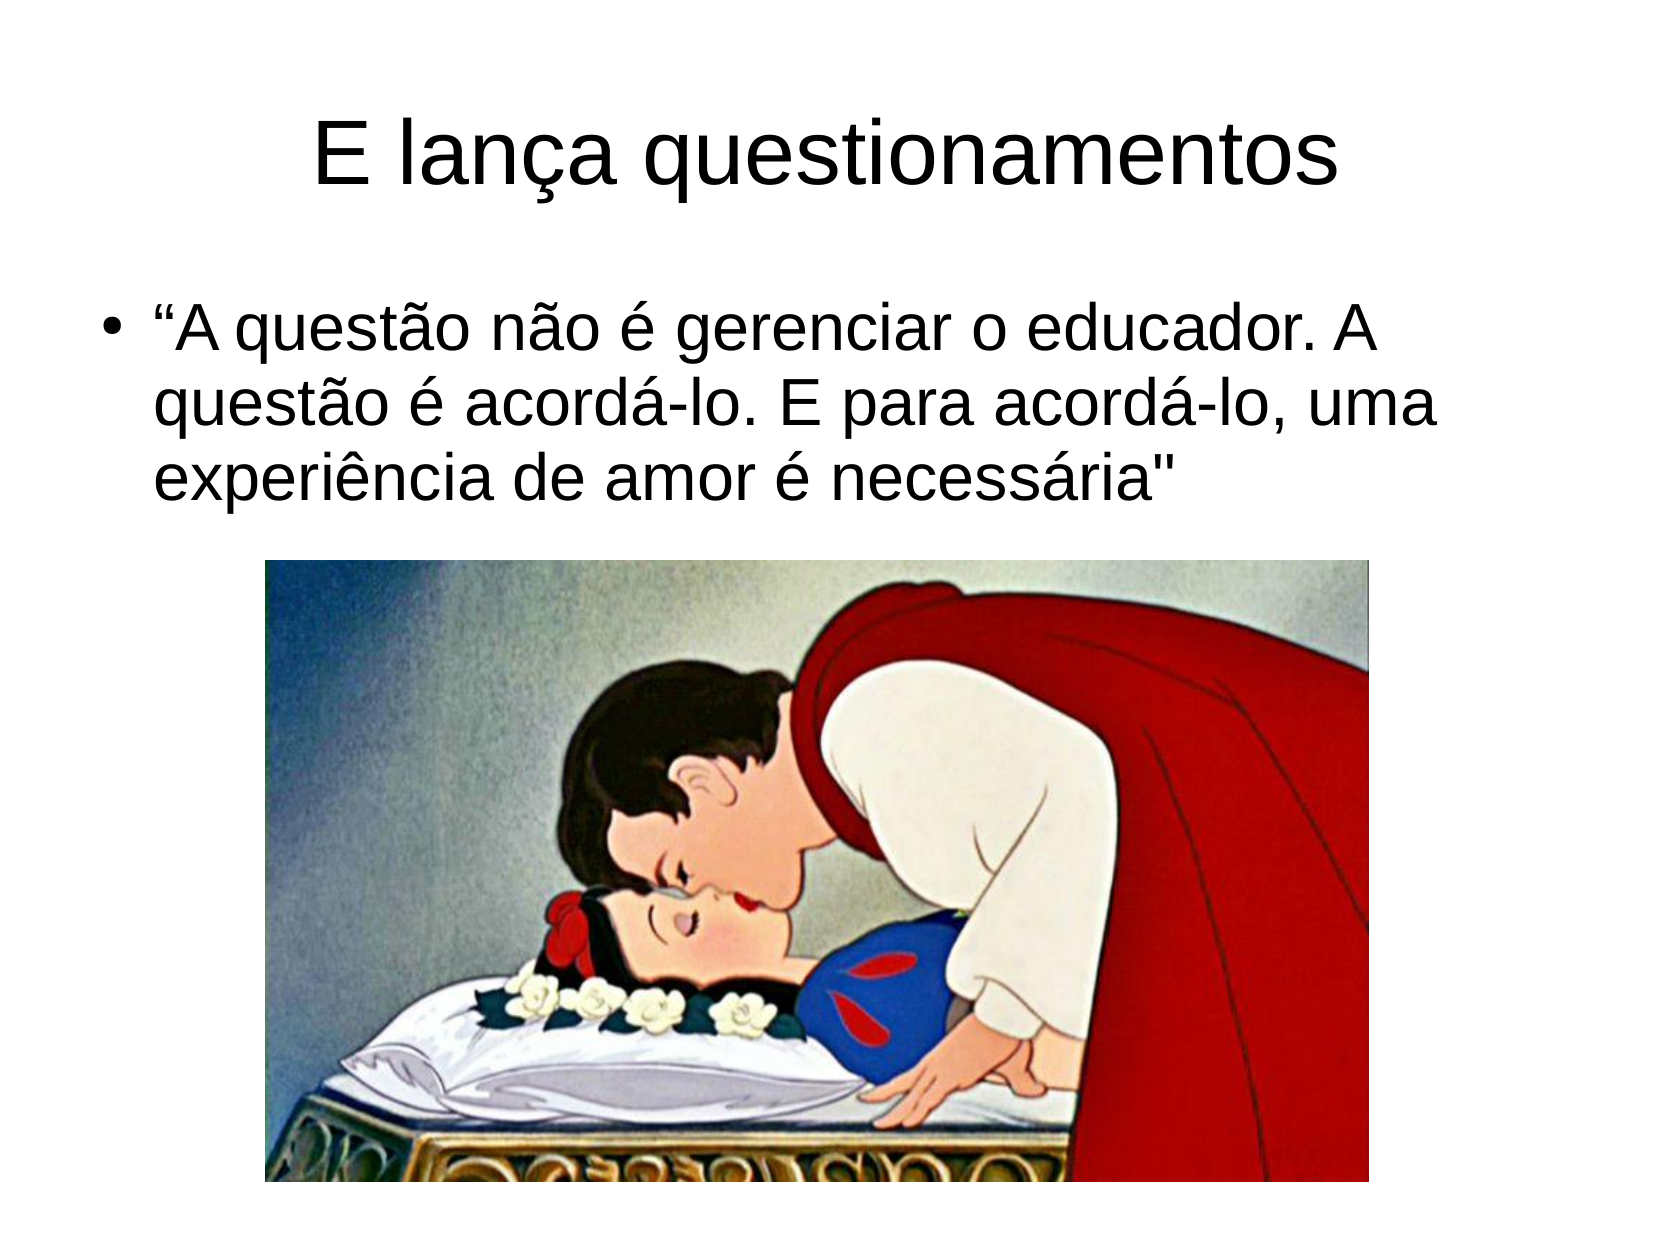

# E lança questionamentos
“A questão não é gerenciar o educador. A questão é acordá-lo. E para acordá-lo, uma experiência de amor é necessária"